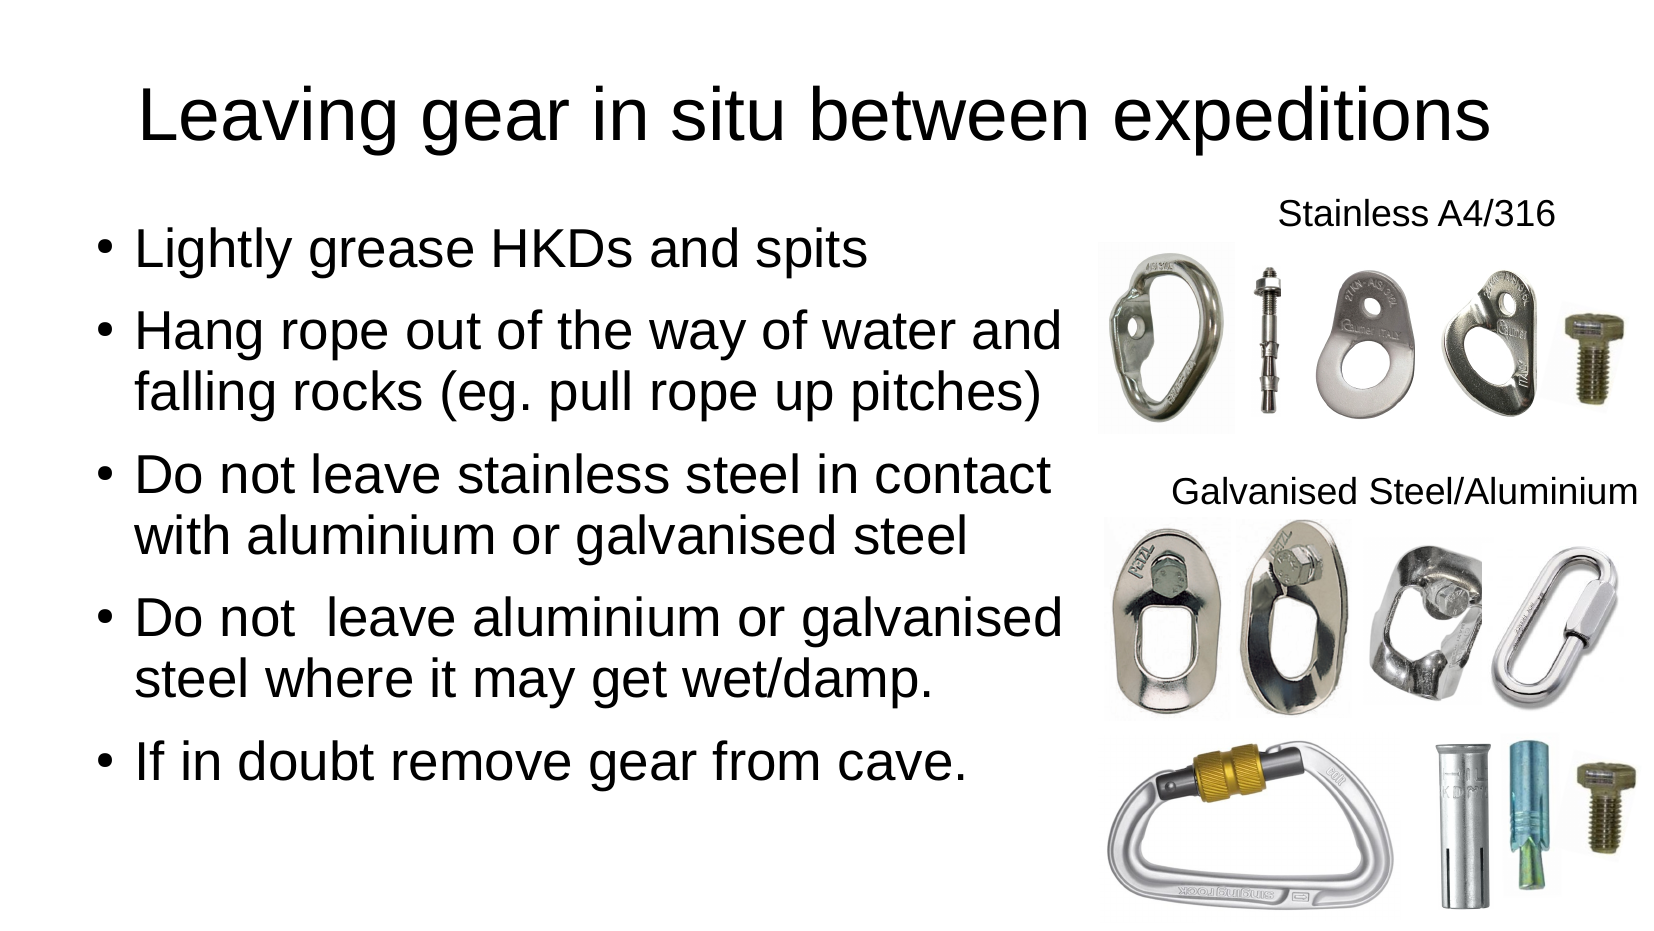

# Leaving gear in situ between expeditions
Stainless A4/316
Lightly grease HKDs and spits
Hang rope out of the way of water and falling rocks (eg. pull rope up pitches)
Do not leave stainless steel in contact with aluminium or galvanised steel
Do not leave aluminium or galvanised steel where it may get wet/damp.
If in doubt remove gear from cave.
Galvanised Steel/Aluminium